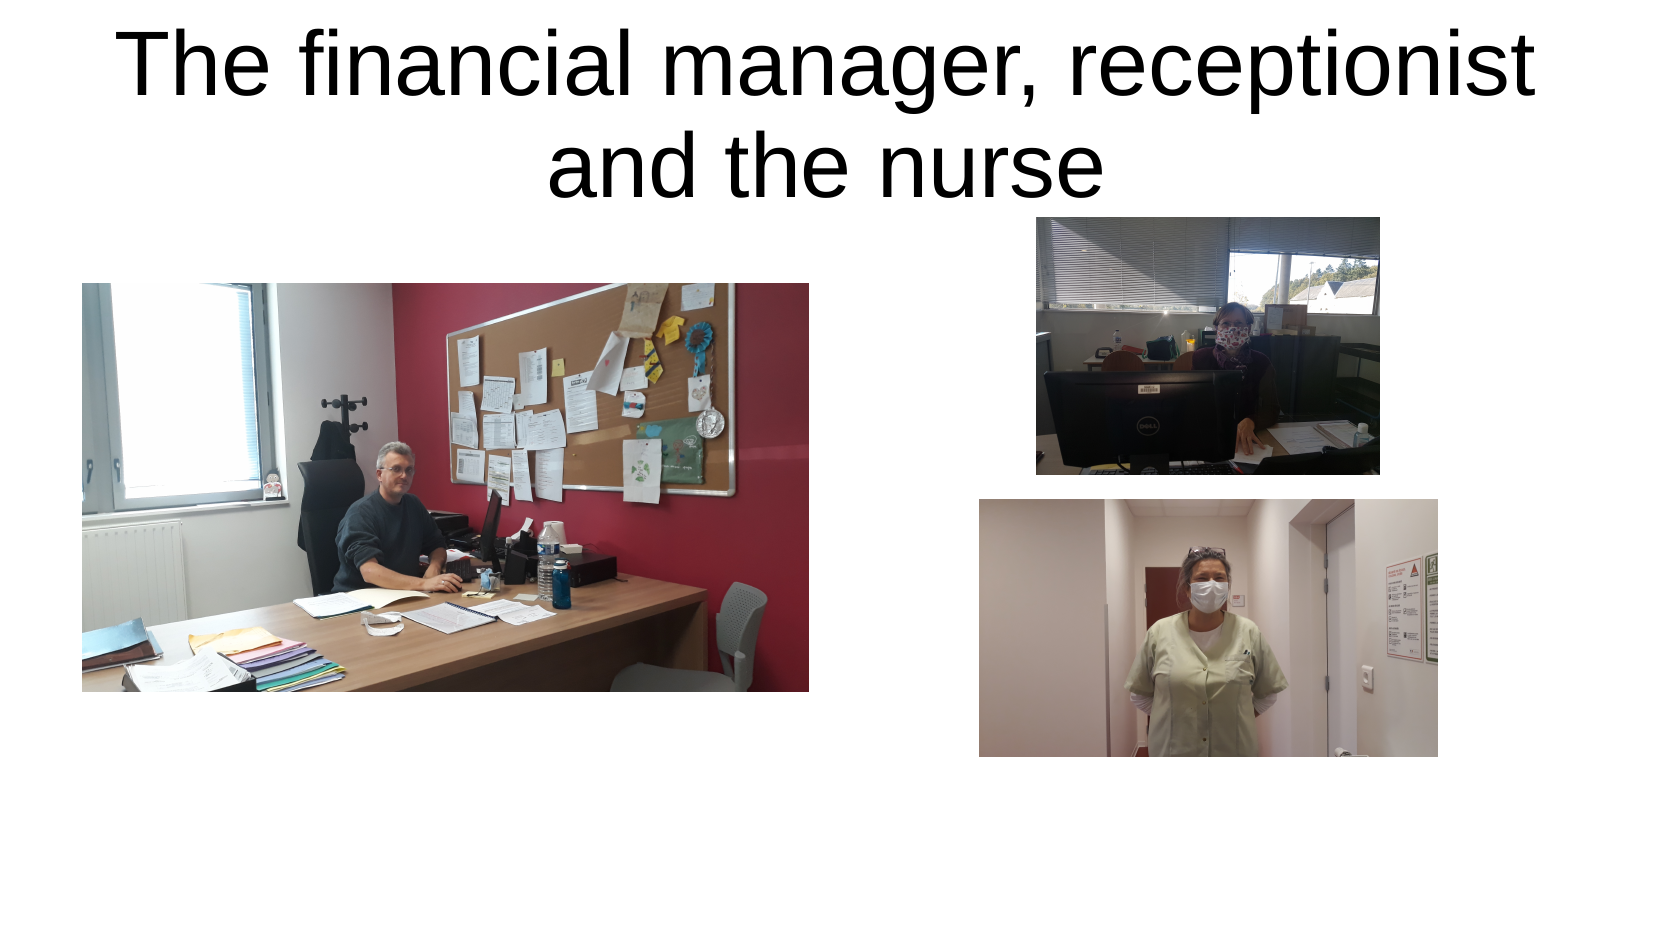

# The financial manager, receptionist and the nurse